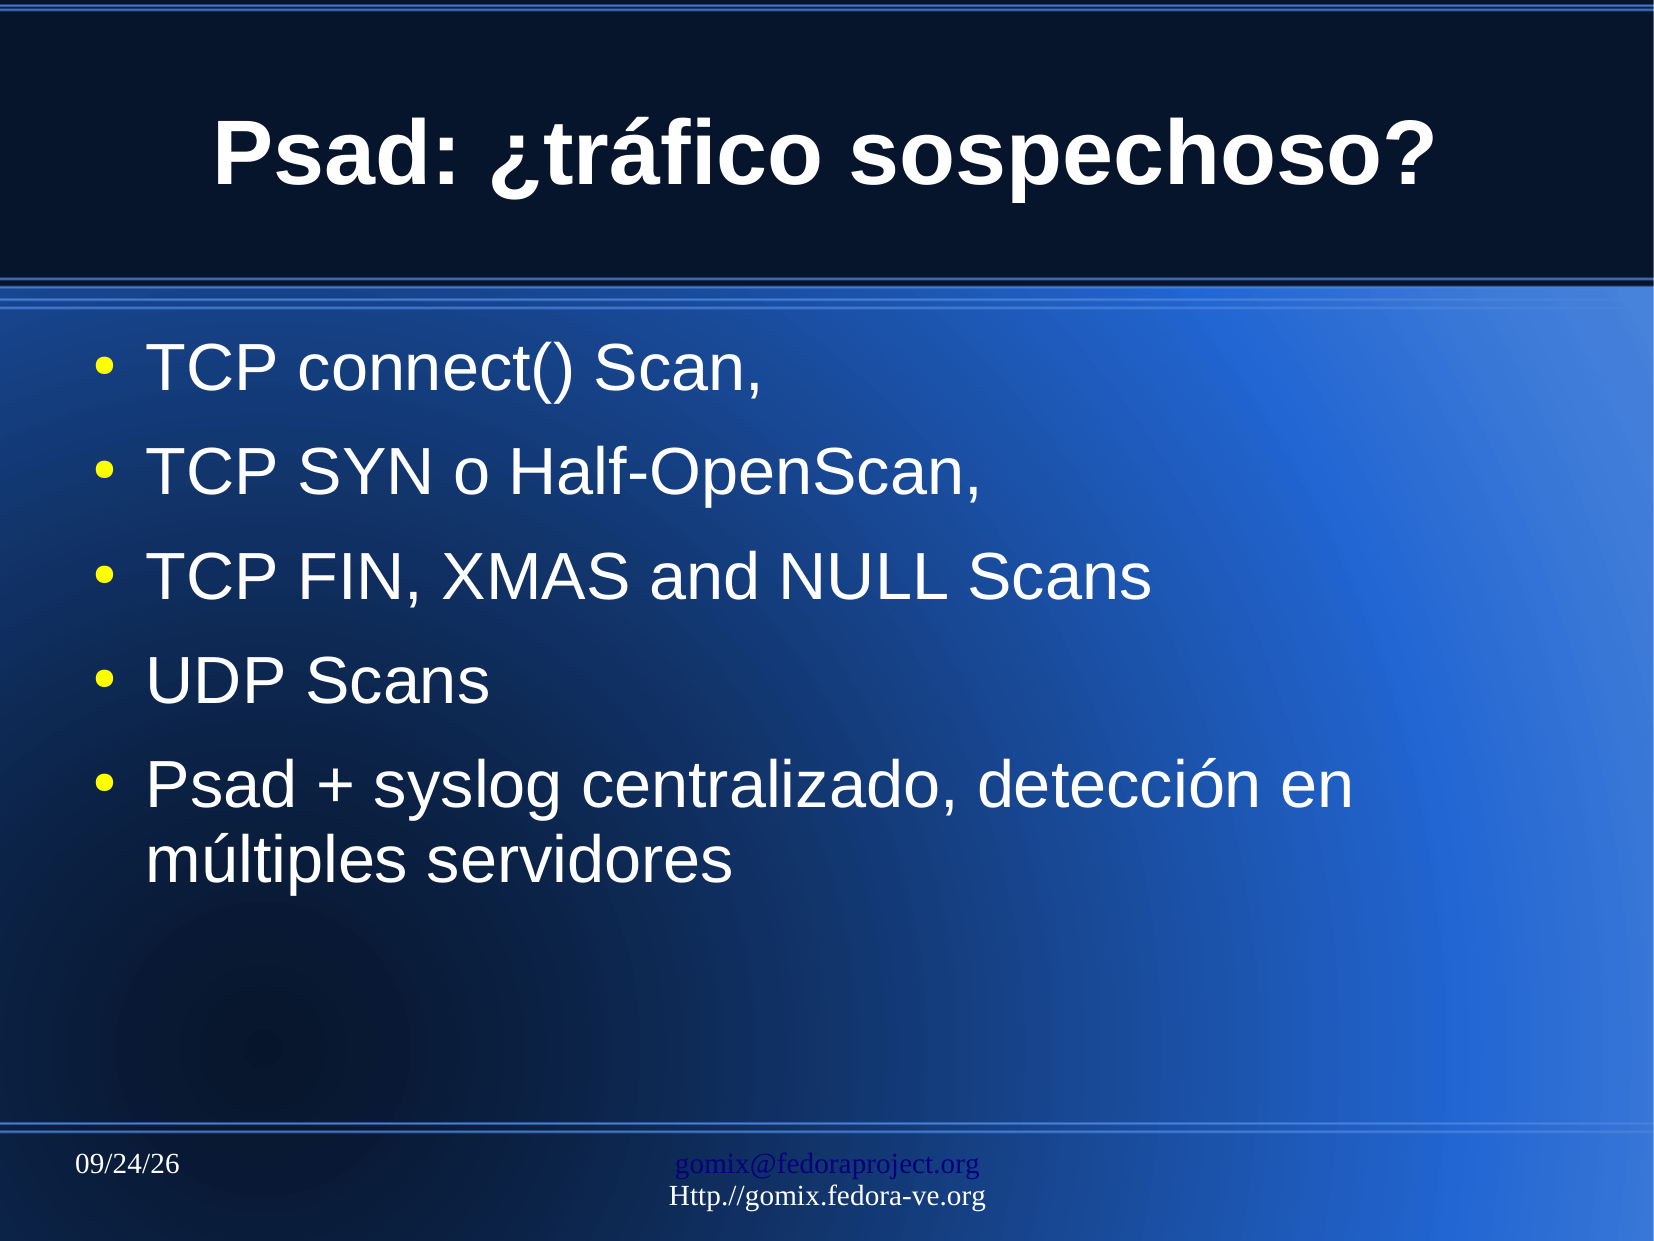

# Psad: ¿tráfico sospechoso?
TCP connect() Scan,
TCP SYN o Half-OpenScan,
TCP FIN, XMAS and NULL Scans
UDP Scans
Psad + syslog centralizado, detección en múltiples servidores